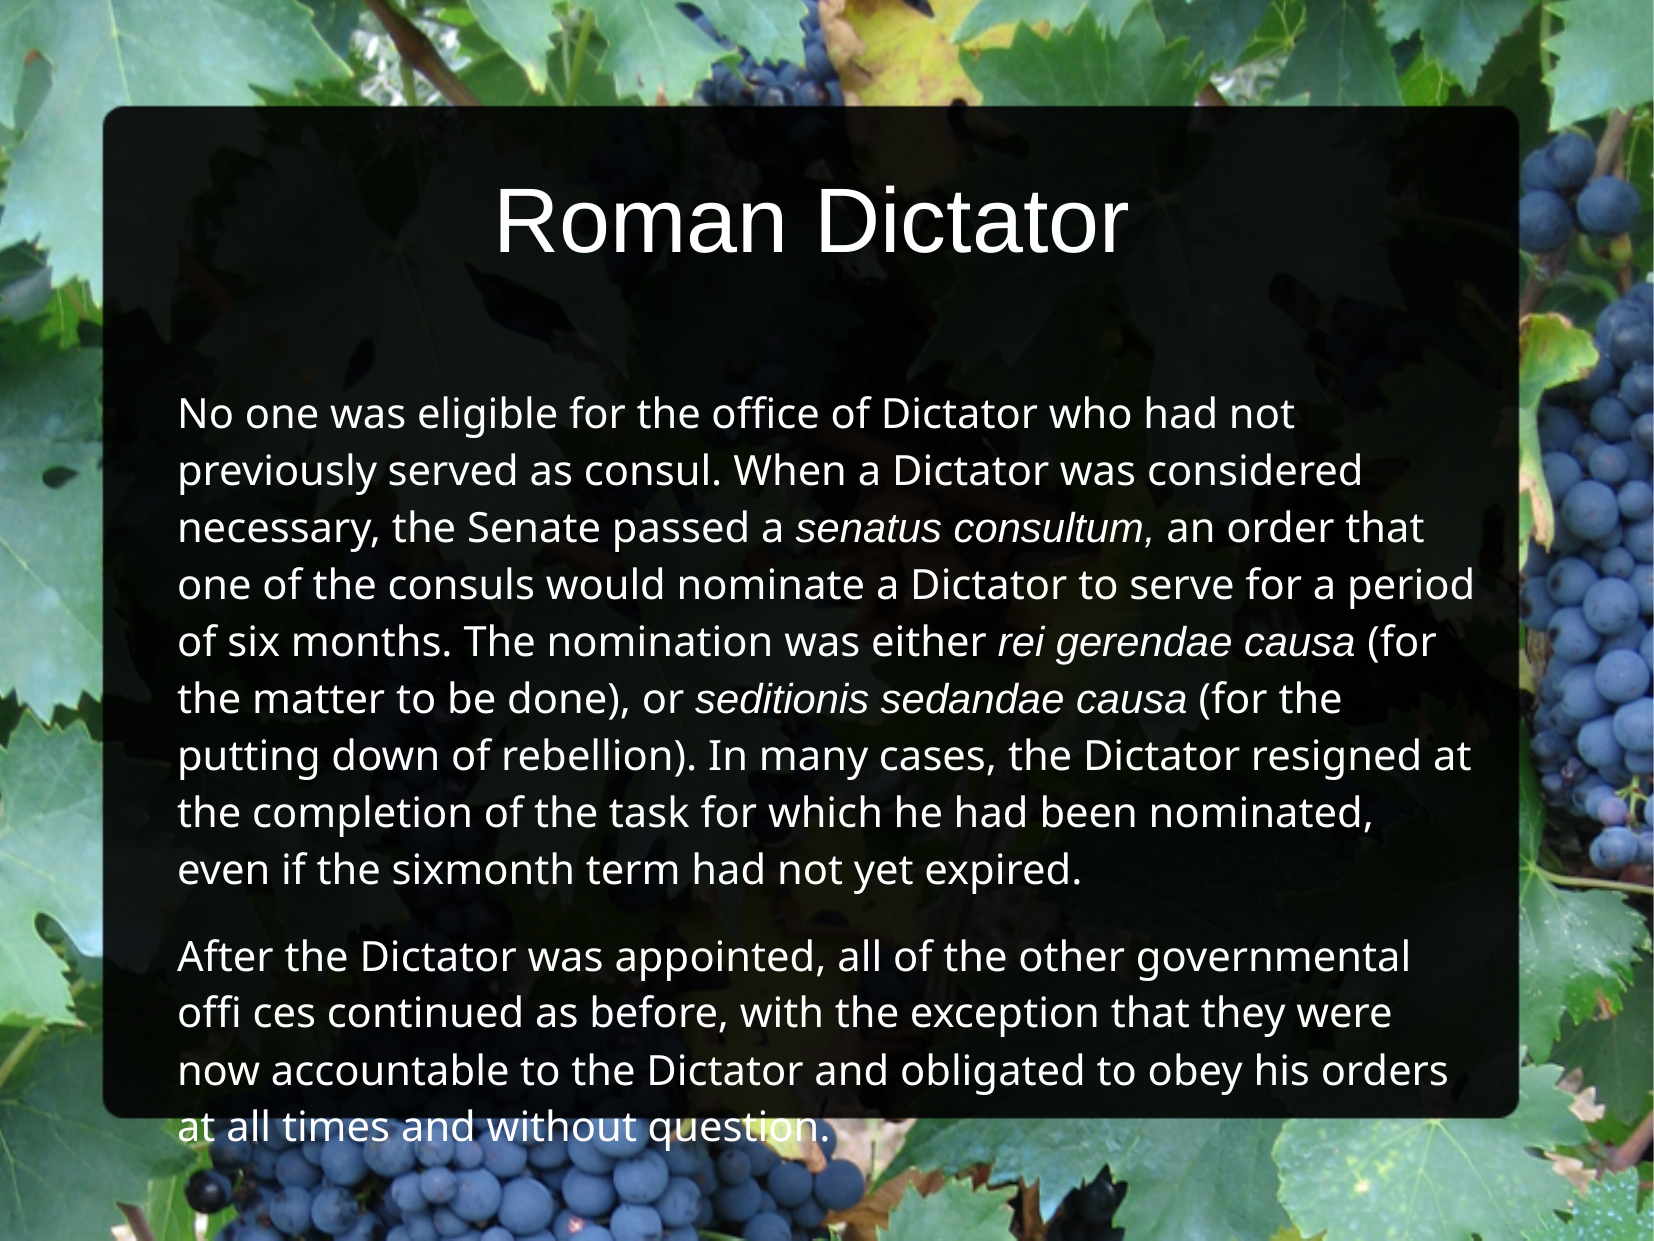

# Roman Dictator
No one was eligible for the office of Dictator who had not previously served as consul. When a Dictator was considered necessary, the Senate passed a senatus consultum, an order that one of the consuls would nominate a Dictator to serve for a period of six months. The nomination was either rei gerendae causa (for the matter to be done), or seditionis sedandae causa (for the putting down of rebellion). In many cases, the Dictator resigned at the completion of the task for which he had been nominated, even if the sixmonth term had not yet expired.
After the Dictator was appointed, all of the other governmental offi ces continued as before, with the exception that they were now accountable to the Dictator and obligated to obey his orders at all times and without question.